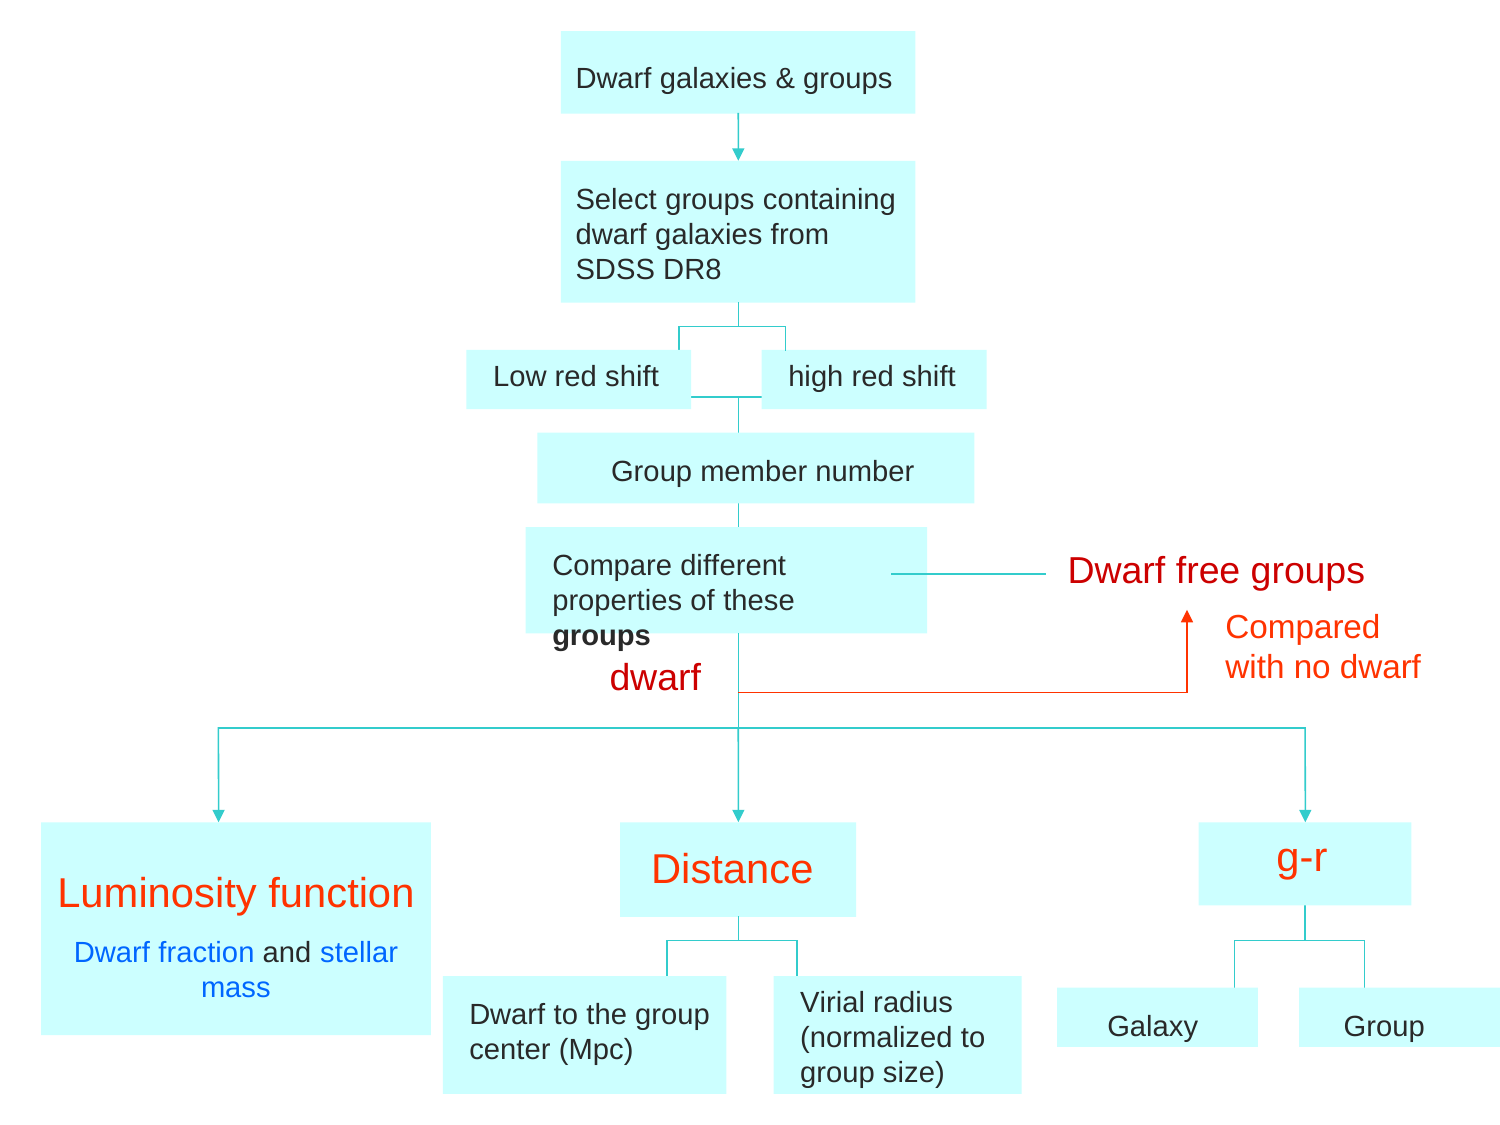

Dwarf galaxies & groups
Select groups containing dwarf galaxies from SDSS DR8
Low red shift
high red shift
Group member number
Compare different properties of these groups
Dwarf free groups
Compared with no dwarf
dwarf
g-r
Distance
Luminosity function
Dwarf fraction and stellar mass
Virial radius (normalized to group size)
Dwarf to the group center (Mpc)
Galaxy
Group